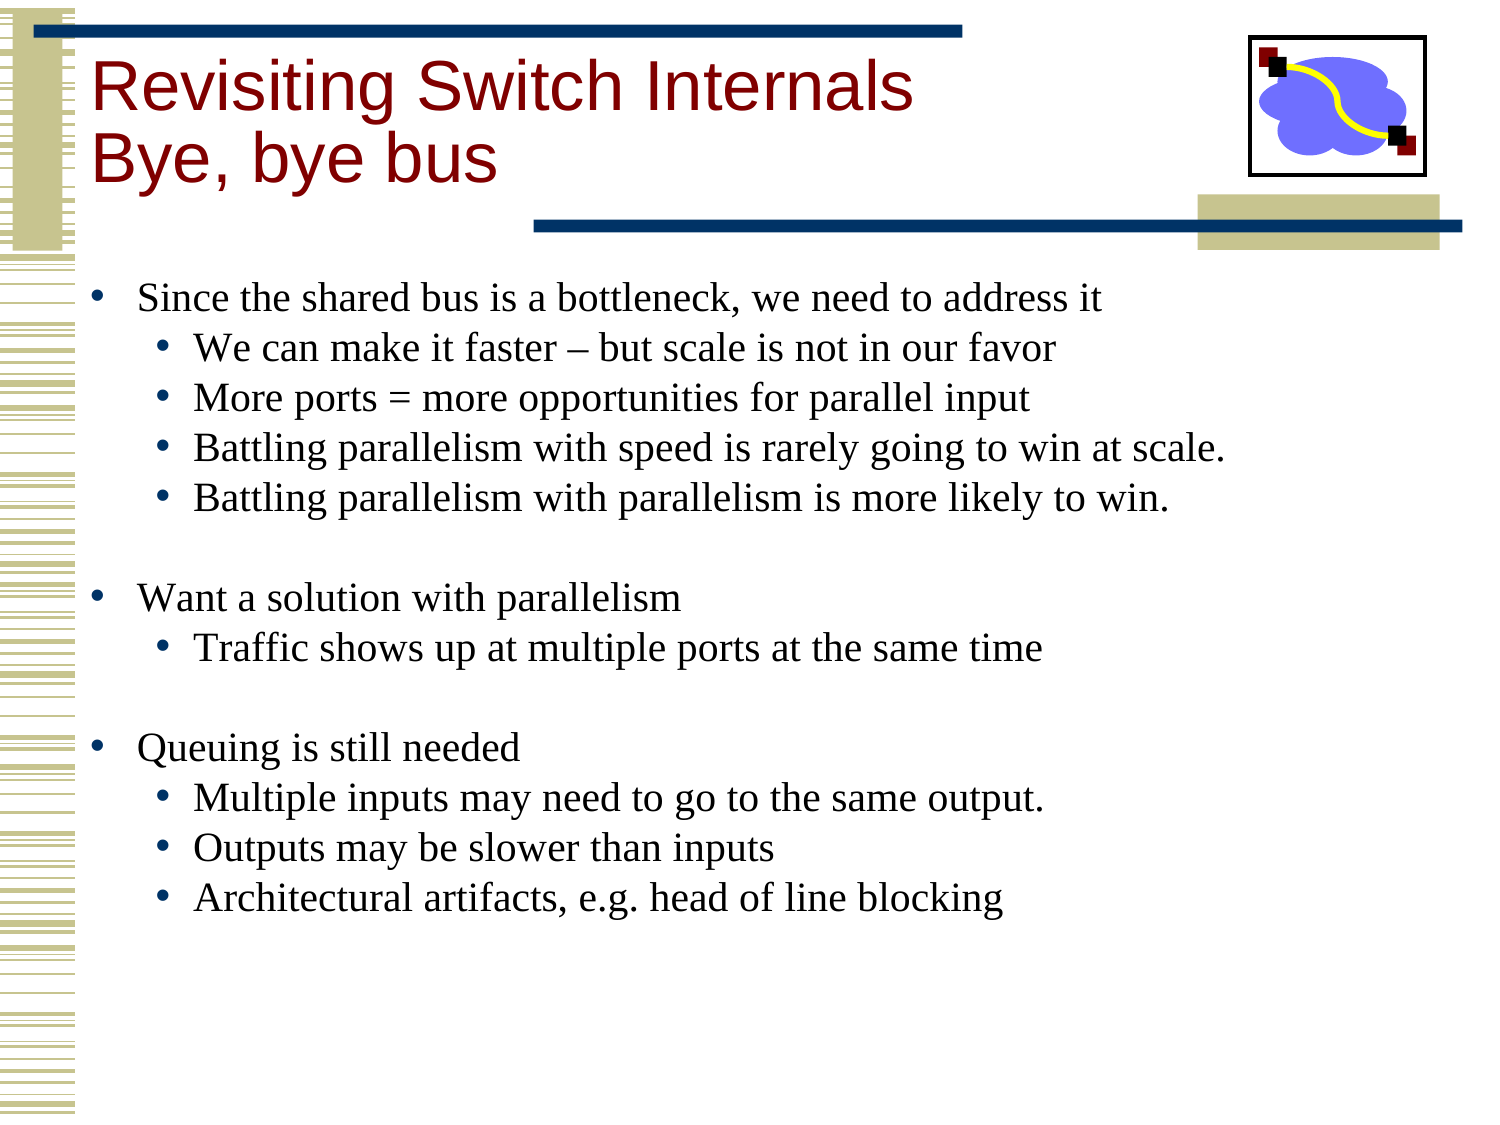

# Revisiting Switch Internals Bye, bye bus
Since the shared bus is a bottleneck, we need to address it
We can make it faster – but scale is not in our favor
More ports = more opportunities for parallel input
Battling parallelism with speed is rarely going to win at scale.
Battling parallelism with parallelism is more likely to win.
Want a solution with parallelism
Traffic shows up at multiple ports at the same time
Queuing is still needed
Multiple inputs may need to go to the same output.
Outputs may be slower than inputs
Architectural artifacts, e.g. head of line blocking